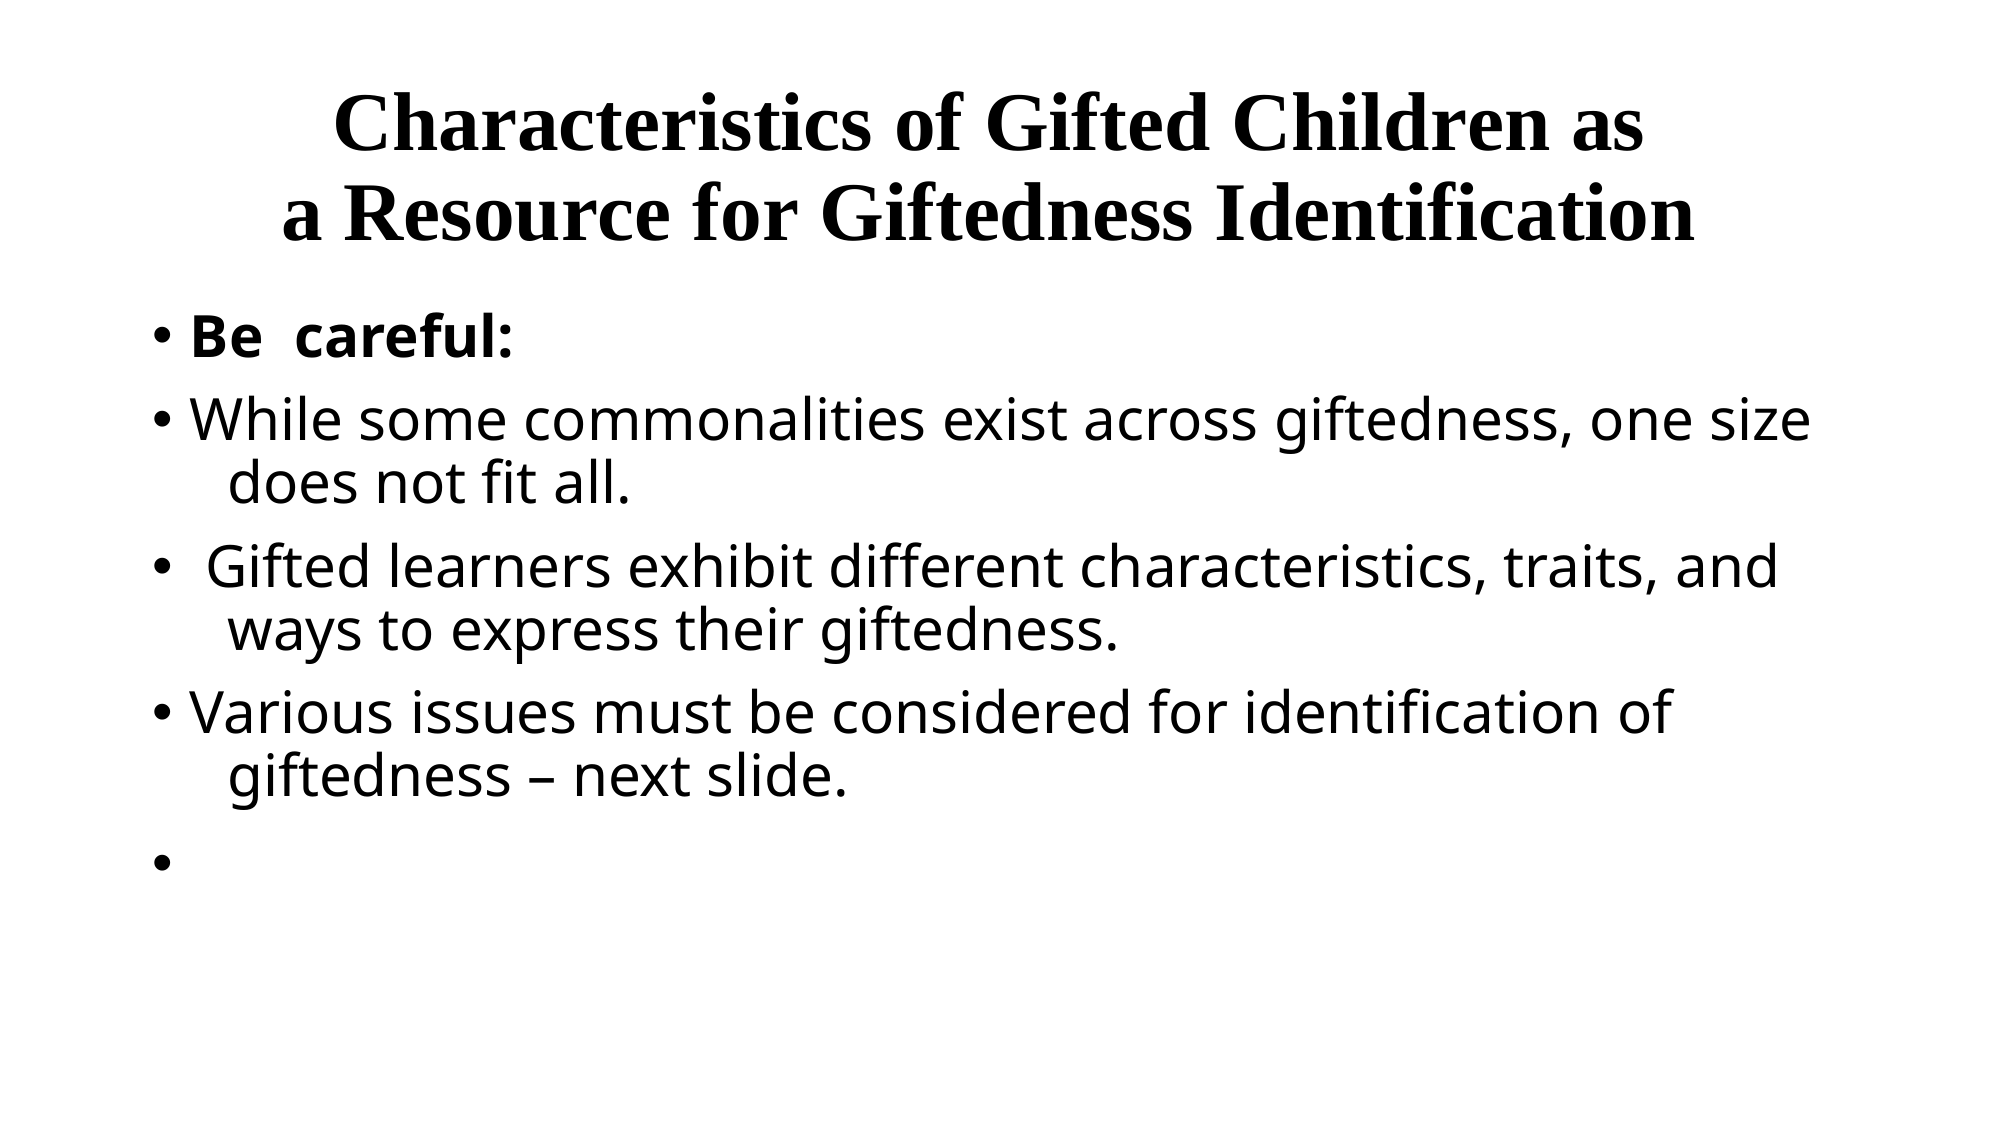

# Characteristics of Gifted Children as a Resource for Giftedness Identification
Be careful:
While some commonalities exist across giftedness, one size does not fit all.
 Gifted learners exhibit different characteristics, traits, and ways to express their giftedness.
Various issues must be considered for identification of giftedness – next slide.